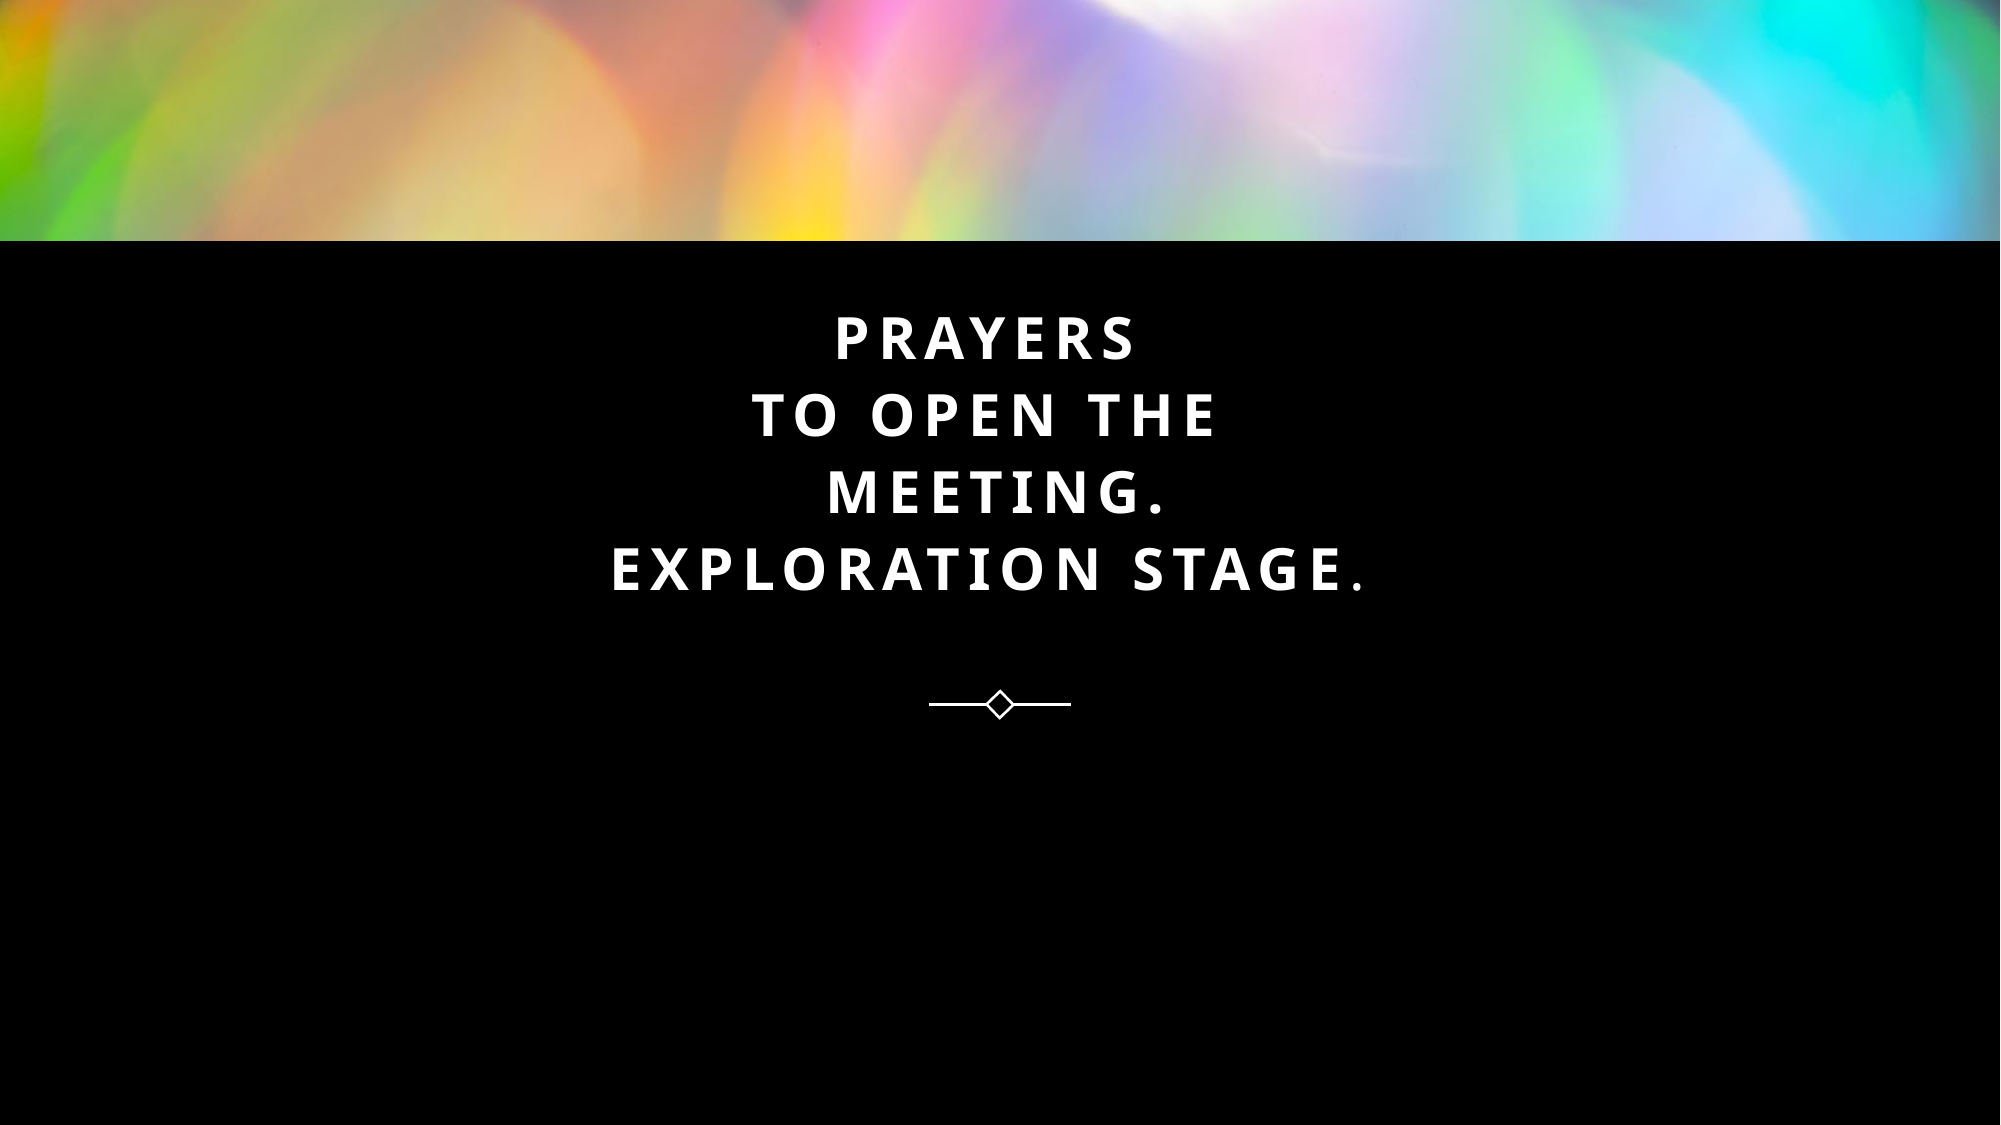

# Prayers to open the Meeting. Exploration Stage.